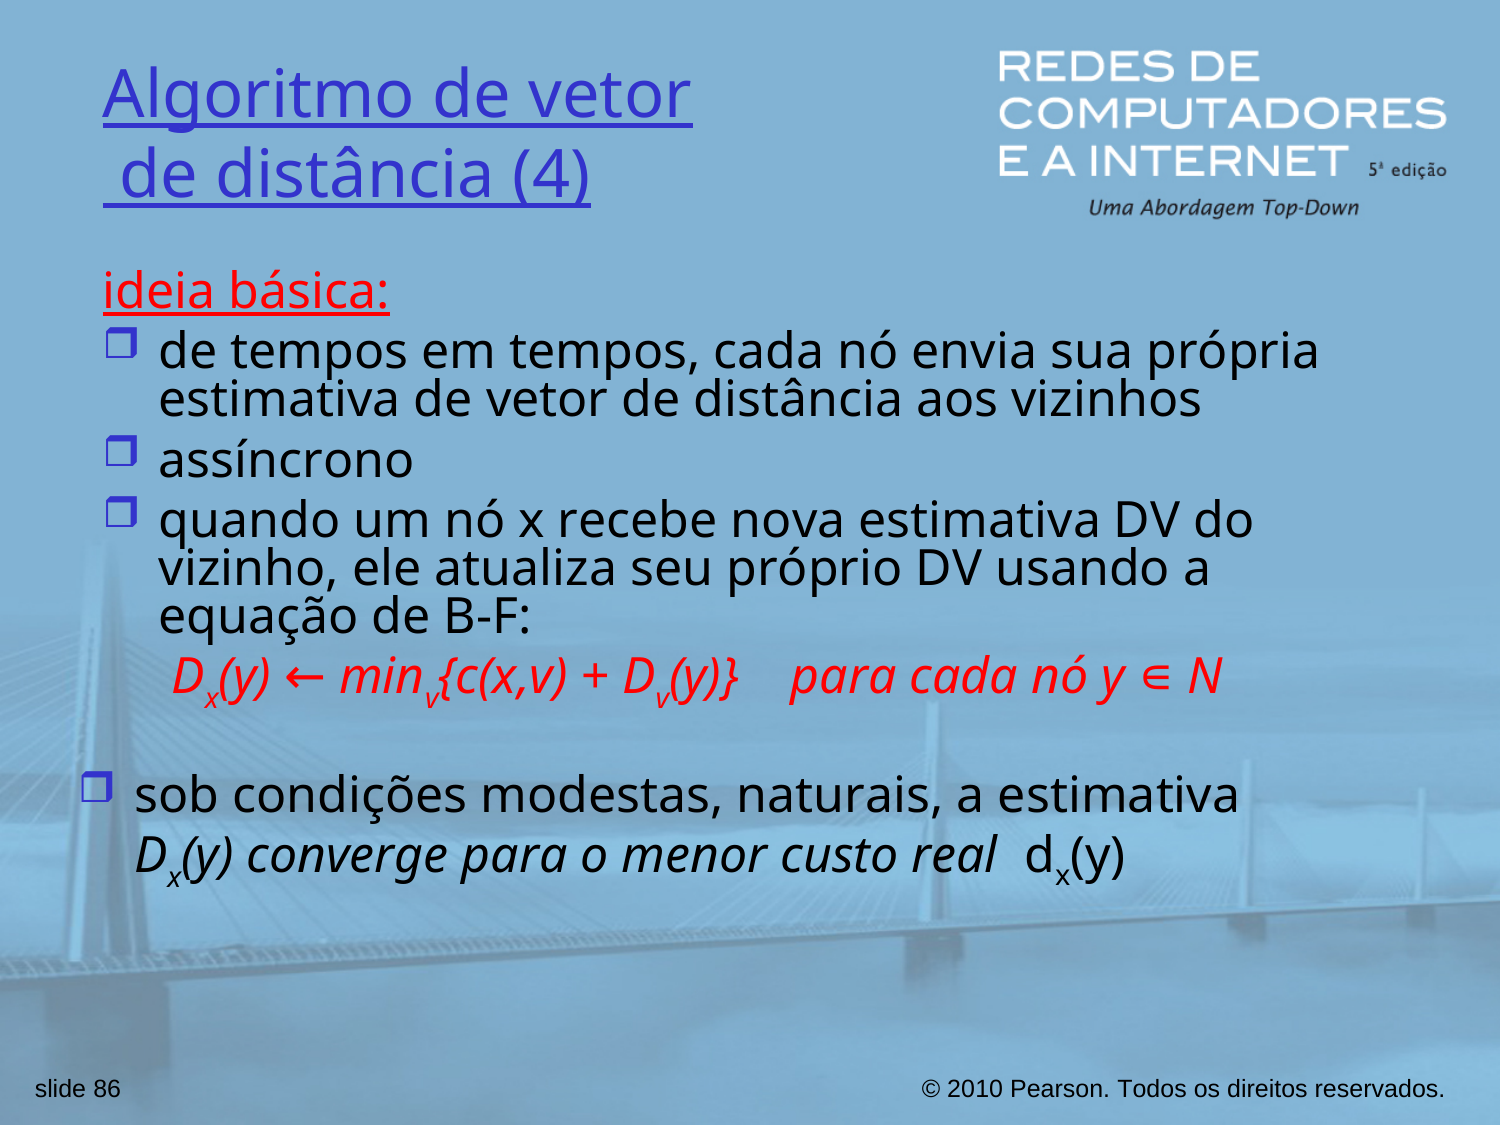

# Algoritmo de vetor de distância (4)
ideia básica:
de tempos em tempos, cada nó envia sua própria estimativa de vetor de distância aos vizinhos
assíncrono
quando um nó x recebe nova estimativa DV do vizinho, ele atualiza seu próprio DV usando a equação de B-F:
Dx(y) ← minv{c(x,v) + Dv(y)} para cada nó y ∊ N
sob condições modestas, naturais, a estimativa Dx(y) converge para o menor custo real dx(y)